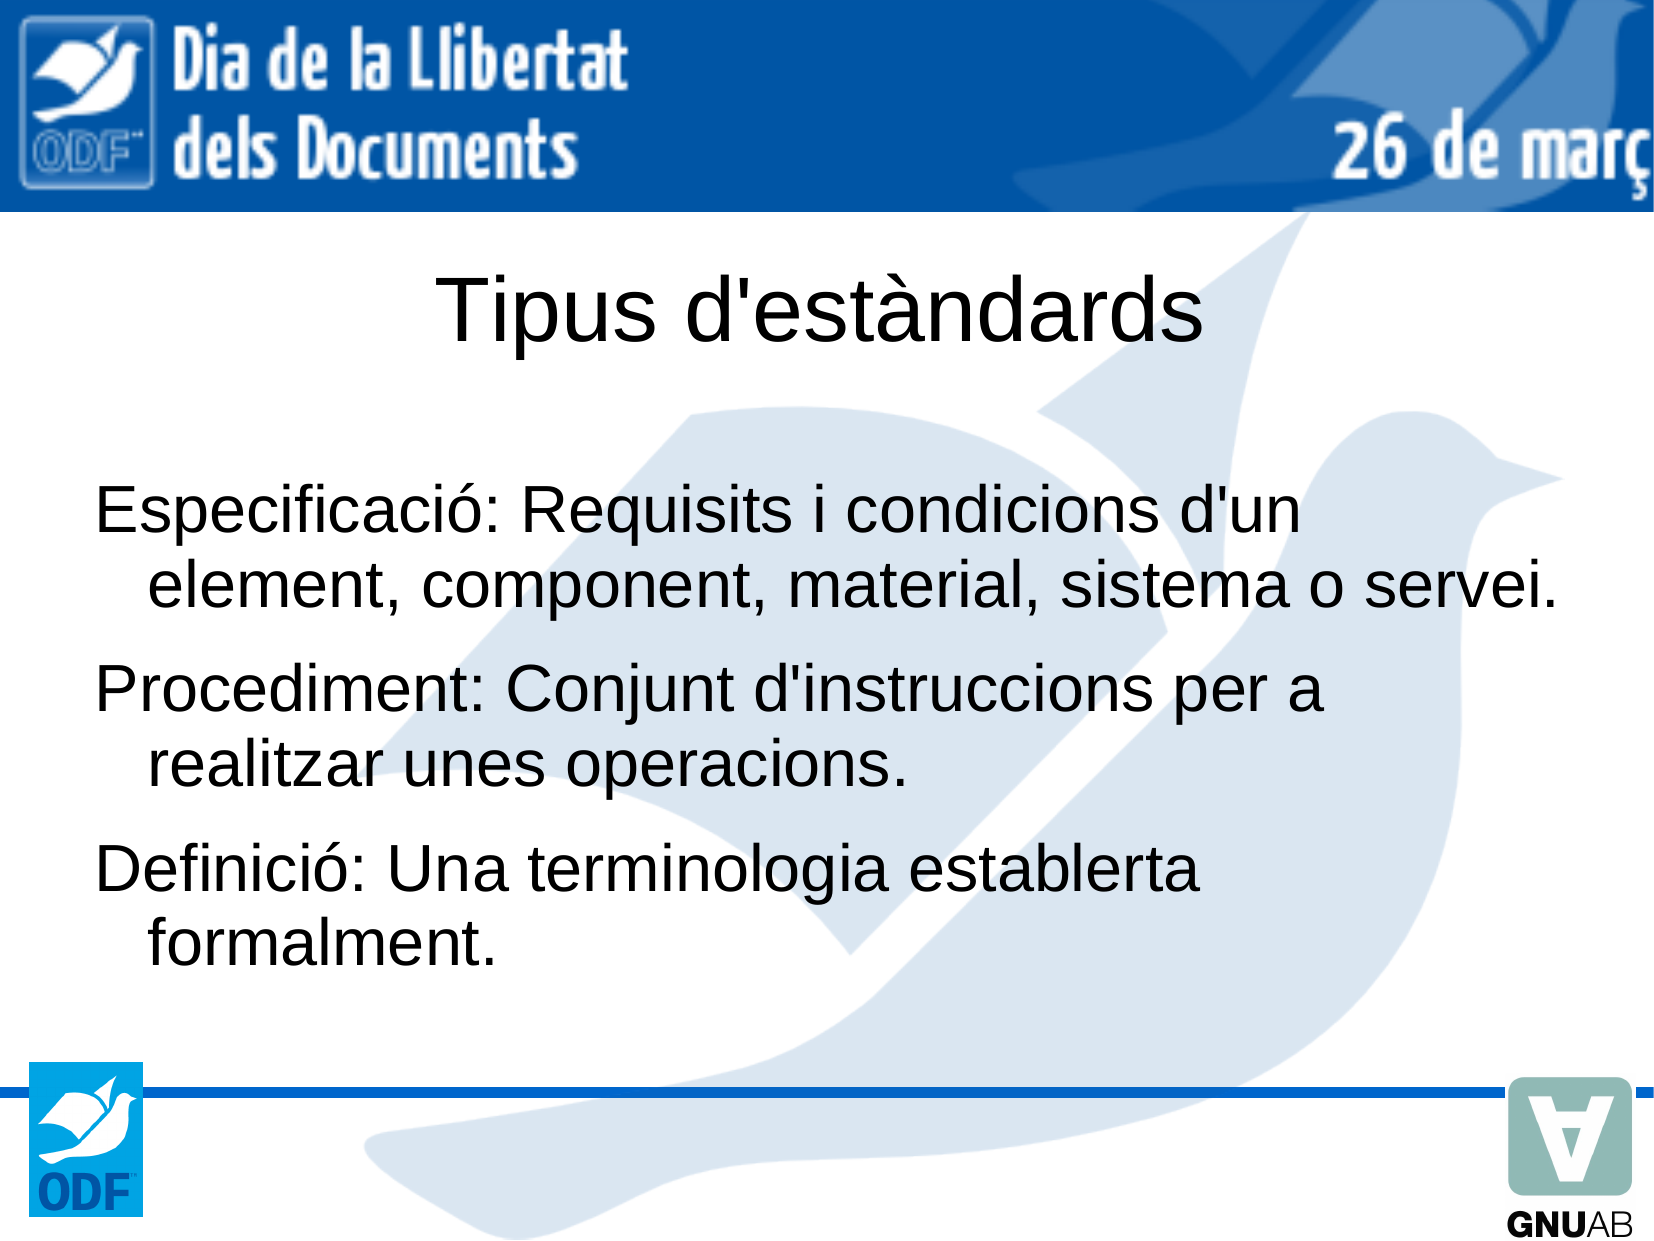

# Tipus d'estàndards
Especificació: Requisits i condicions d'un element, component, material, sistema o servei.
Procediment: Conjunt d'instruccions per a realitzar unes operacions.
Definició: Una terminologia establerta formalment.